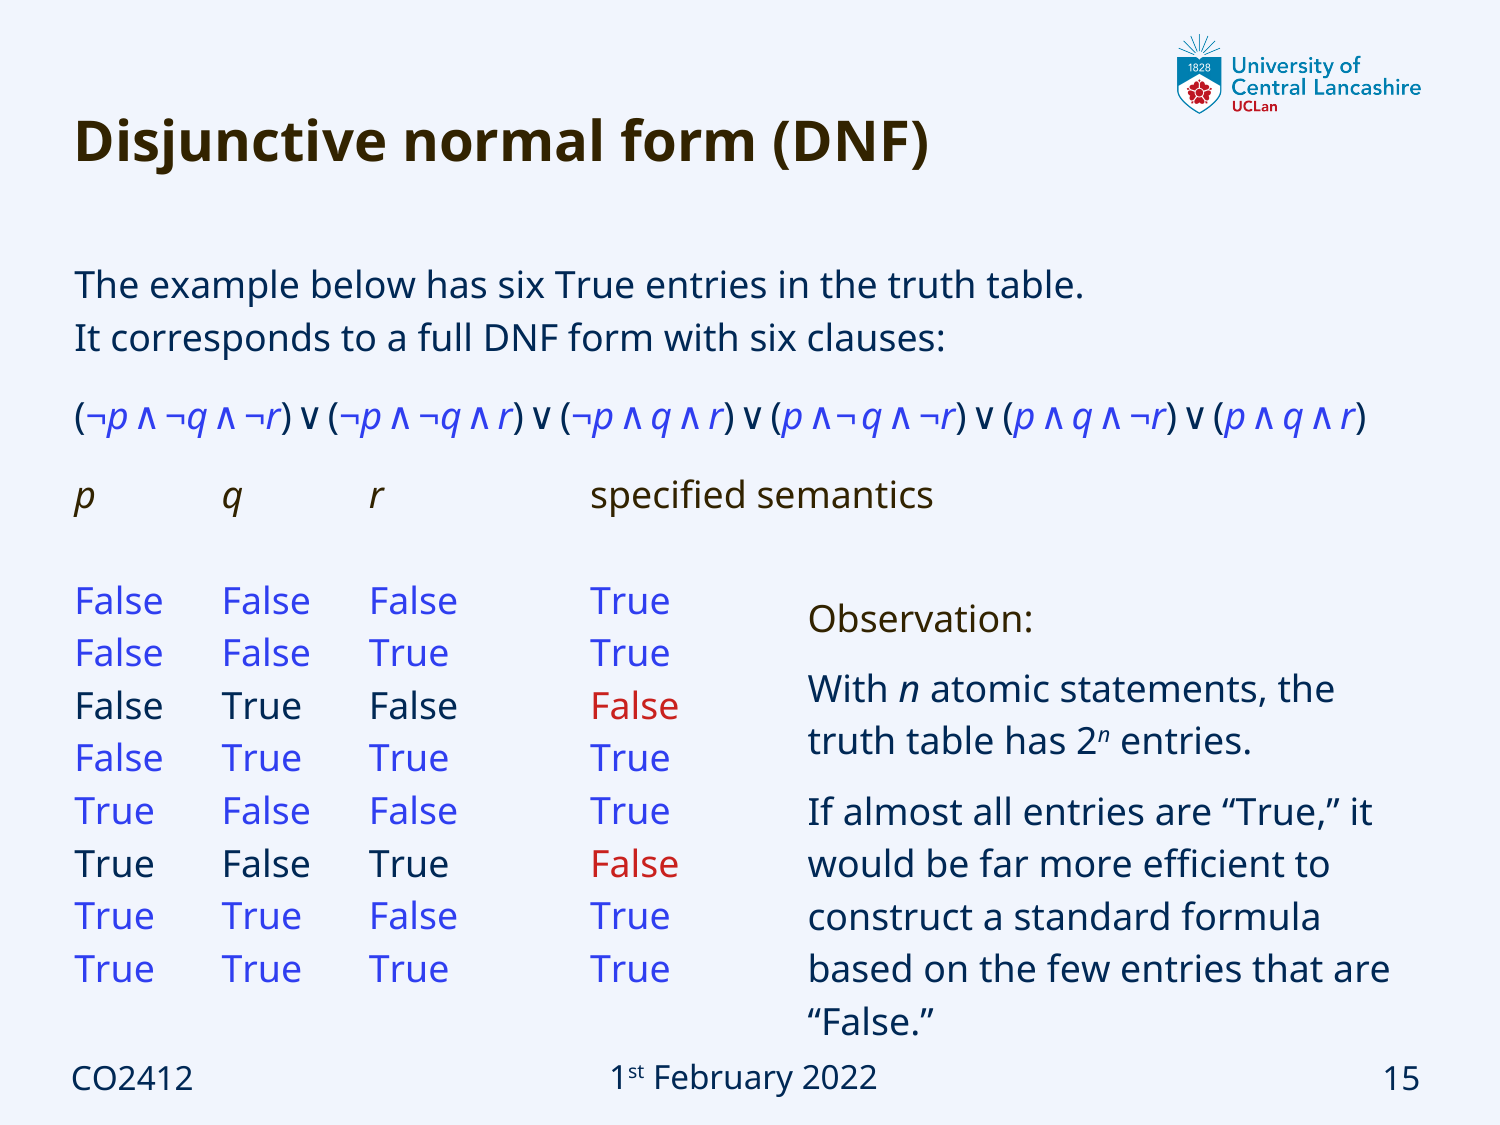

# Disjunctive normal form (DNF)
The example below has six True entries in the truth table.
It corresponds to a full DNF form with six clauses:
(¬p ∧ ¬q ∧ ¬r) ∨ (¬p ∧ ¬q ∧ r) ∨ (¬p ∧ q ∧ r) ∨ (p ∧¬ q ∧ ¬r) ∨ (p ∧ q ∧ ¬r) ∨ (p ∧ q ∧ r)
p		q		r			specified semantics
False	False	False		True
False	False	True		True
False	True	False		False
False	True	True		True
True	False	False		True
True	False	True		False
True	True	False		True
True	True	True		True
Observation:
With n atomic statements, the truth table has 2n entries.
If almost all entries are “True,” it would be far more efficient to construct a standard formula based on the few entries that are “False.”